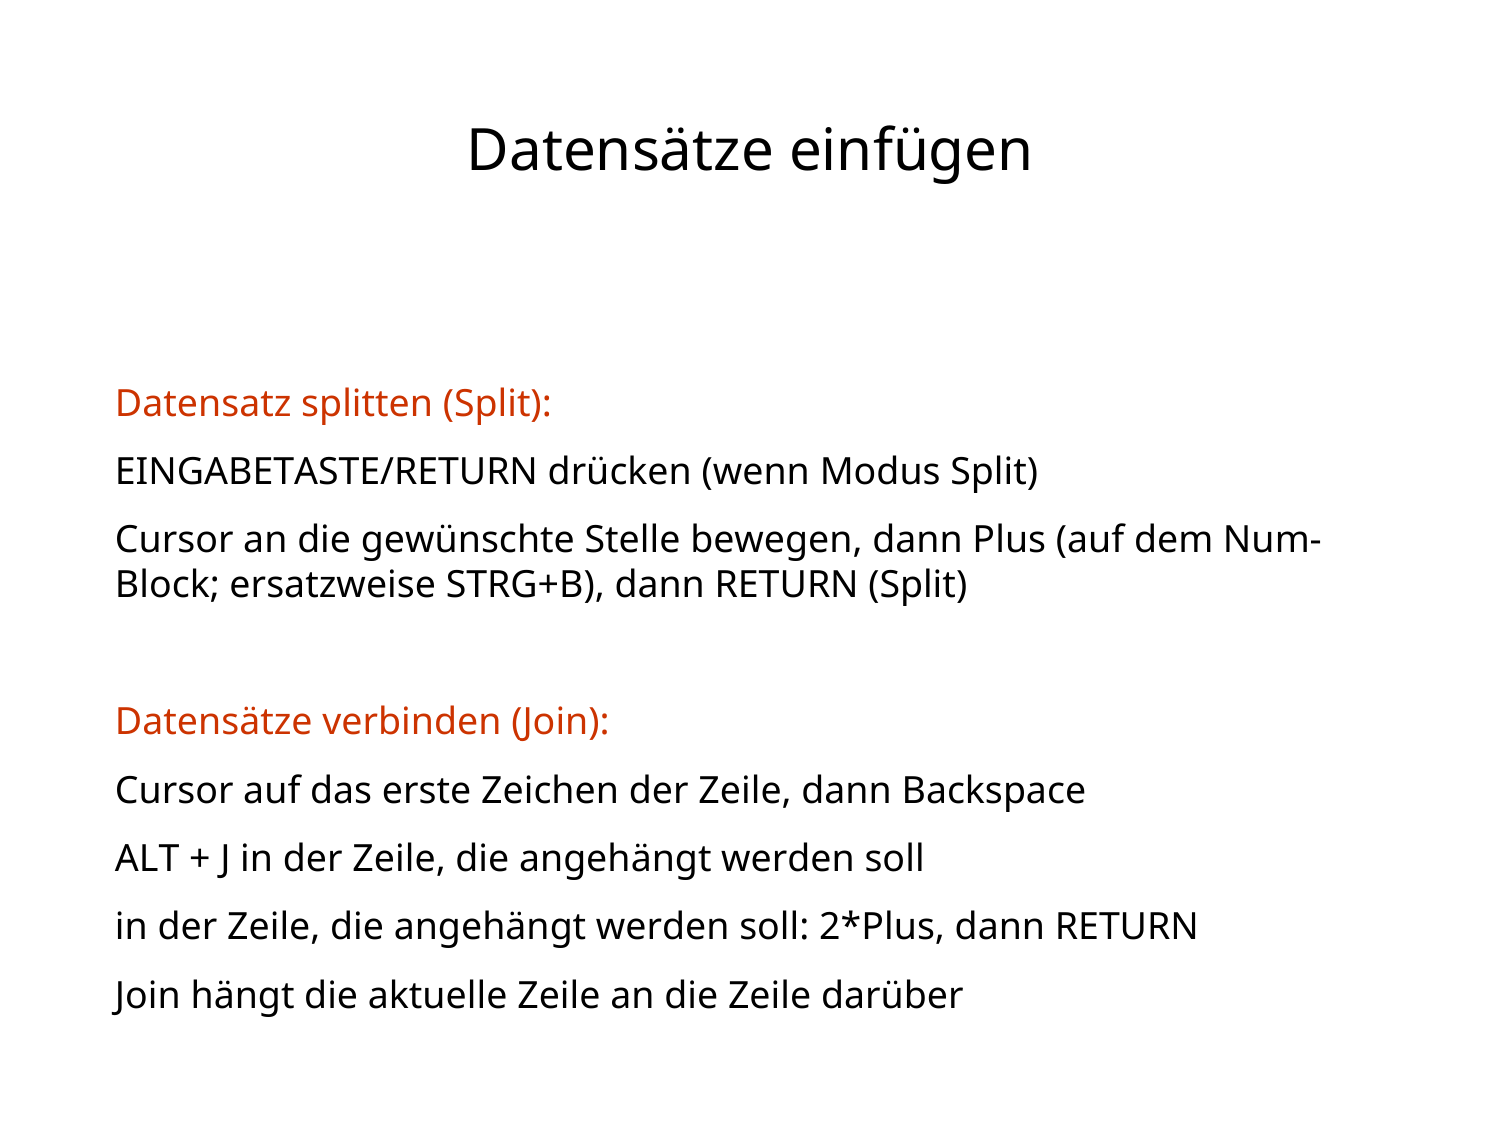

Datensätze einfügen
Datensatz splitten (Split):
EINGABETASTE/RETURN drücken (wenn Modus Split)
Cursor an die gewünschte Stelle bewegen, dann Plus (auf dem Num-Block; ersatzweise STRG+B), dann RETURN (Split)
Datensätze verbinden (Join):
Cursor auf das erste Zeichen der Zeile, dann Backspace
ALT + J in der Zeile, die angehängt werden soll
in der Zeile, die angehängt werden soll: 2*Plus, dann RETURN
Join hängt die aktuelle Zeile an die Zeile darüber